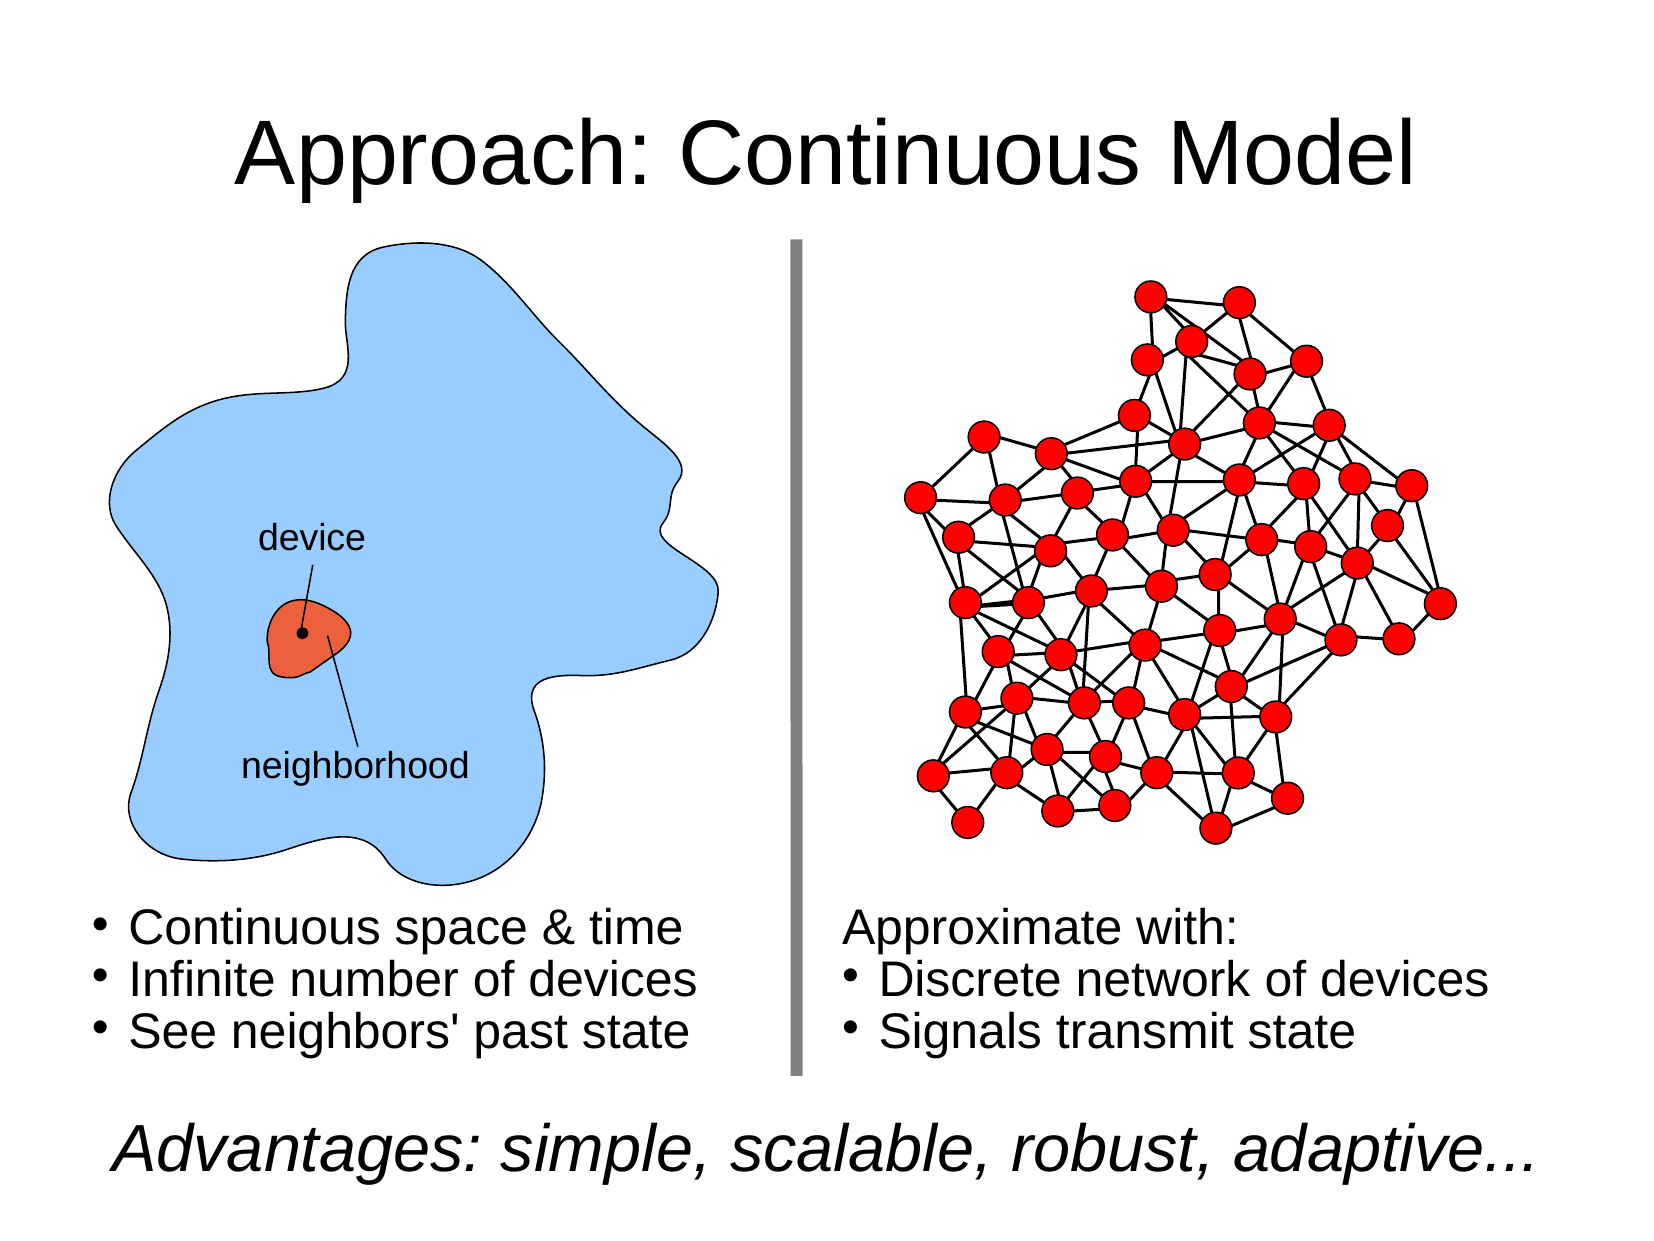

# Approach: Continuous Model
device
neighborhood
 Continuous space & time
 Infinite number of devices
 See neighbors' past state
Approximate with:
 Discrete network of devices
 Signals transmit state
Advantages: simple, scalable, robust, adaptive...